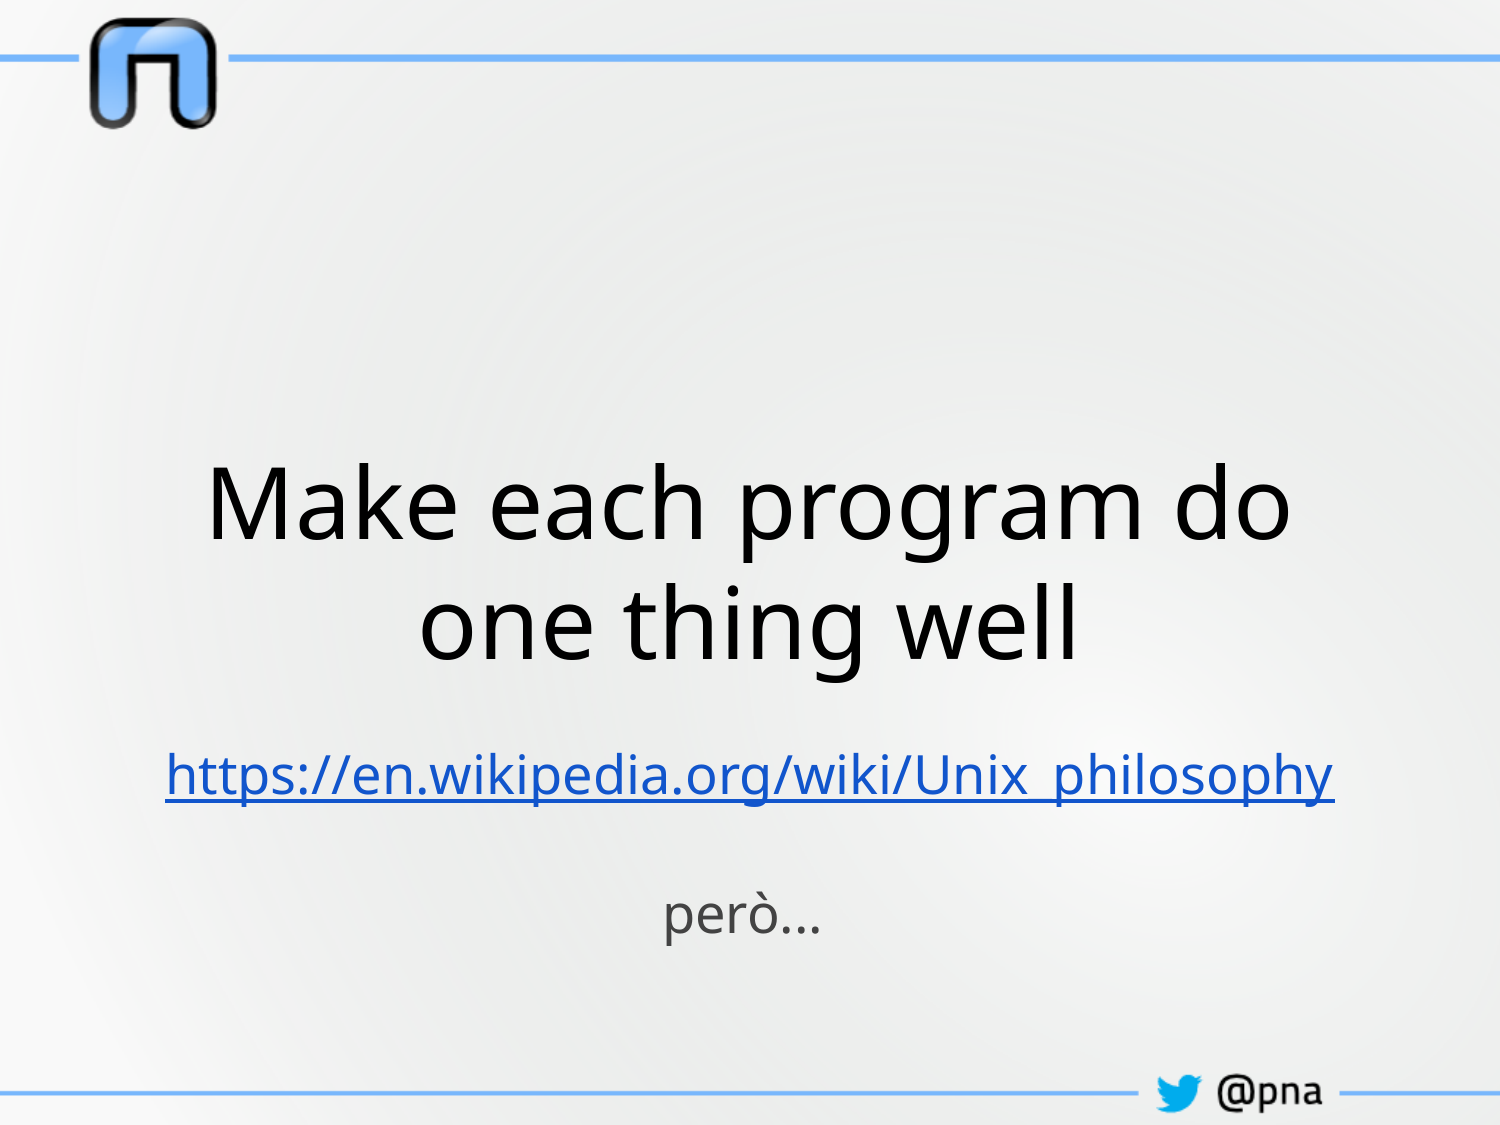

Make each program do one thing well
# https://en.wikipedia.org/wiki/Unix_philosophy
però...